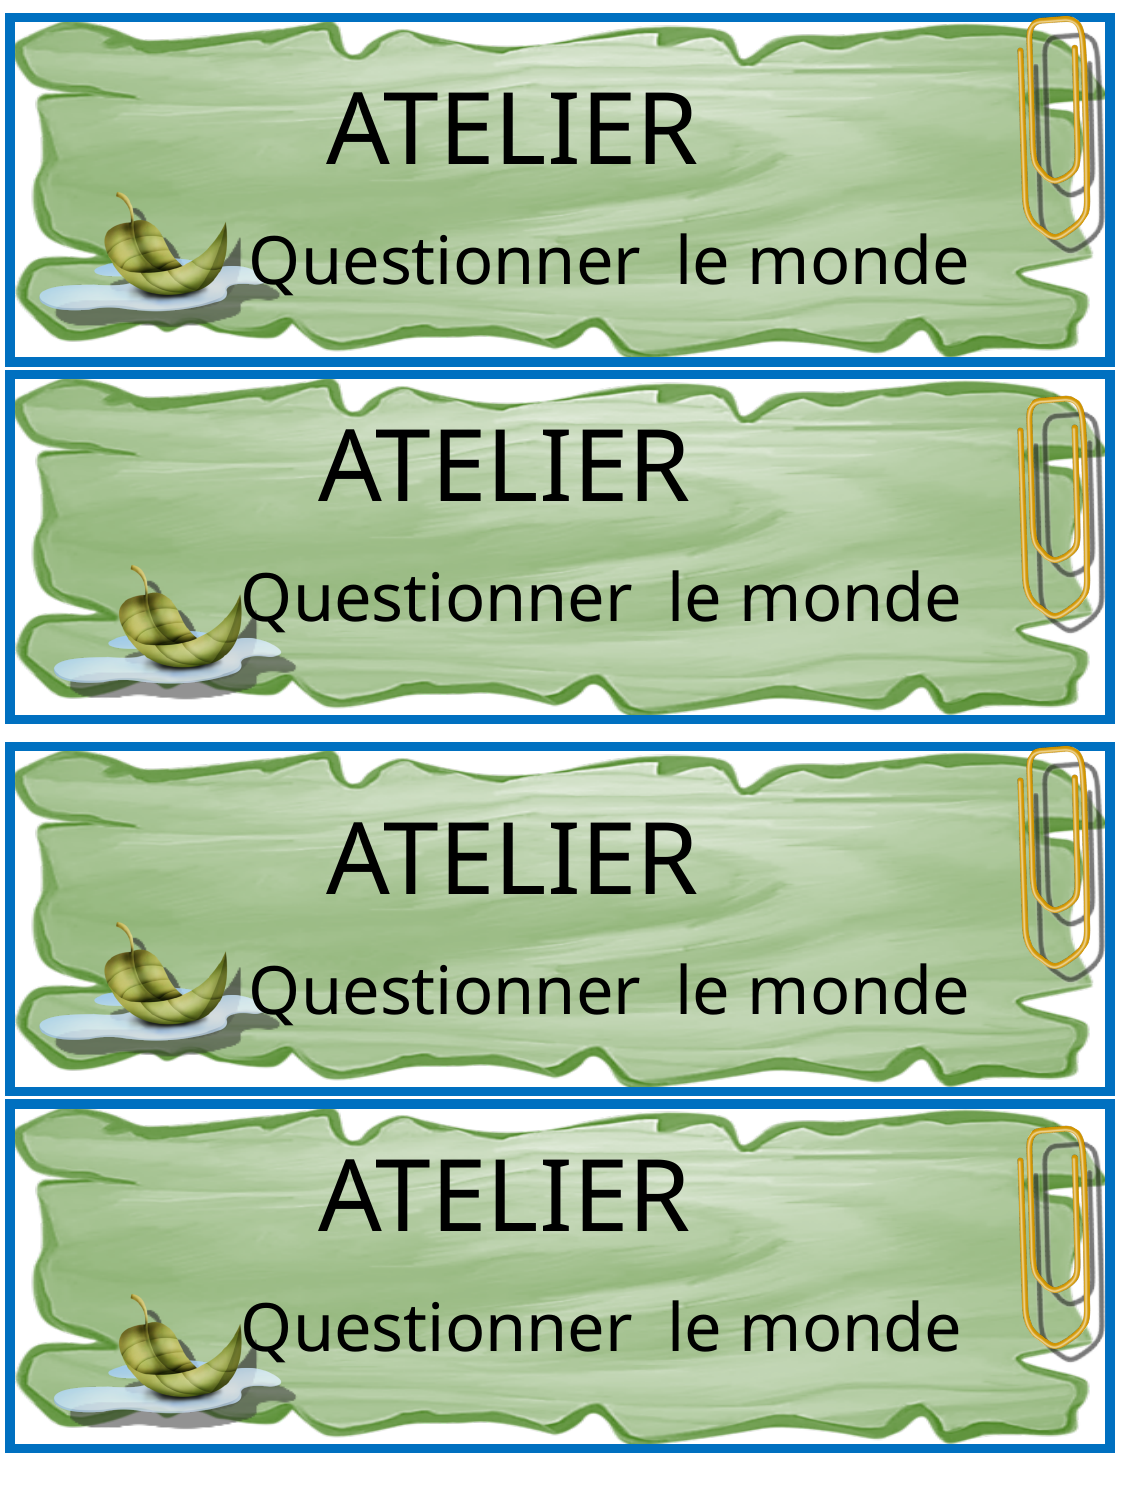

ATELIER
 Questionner le monde
 ATELIER
 Questionner le monde
 ATELIER
 Questionner le monde
 ATELIER
 Questionner le monde